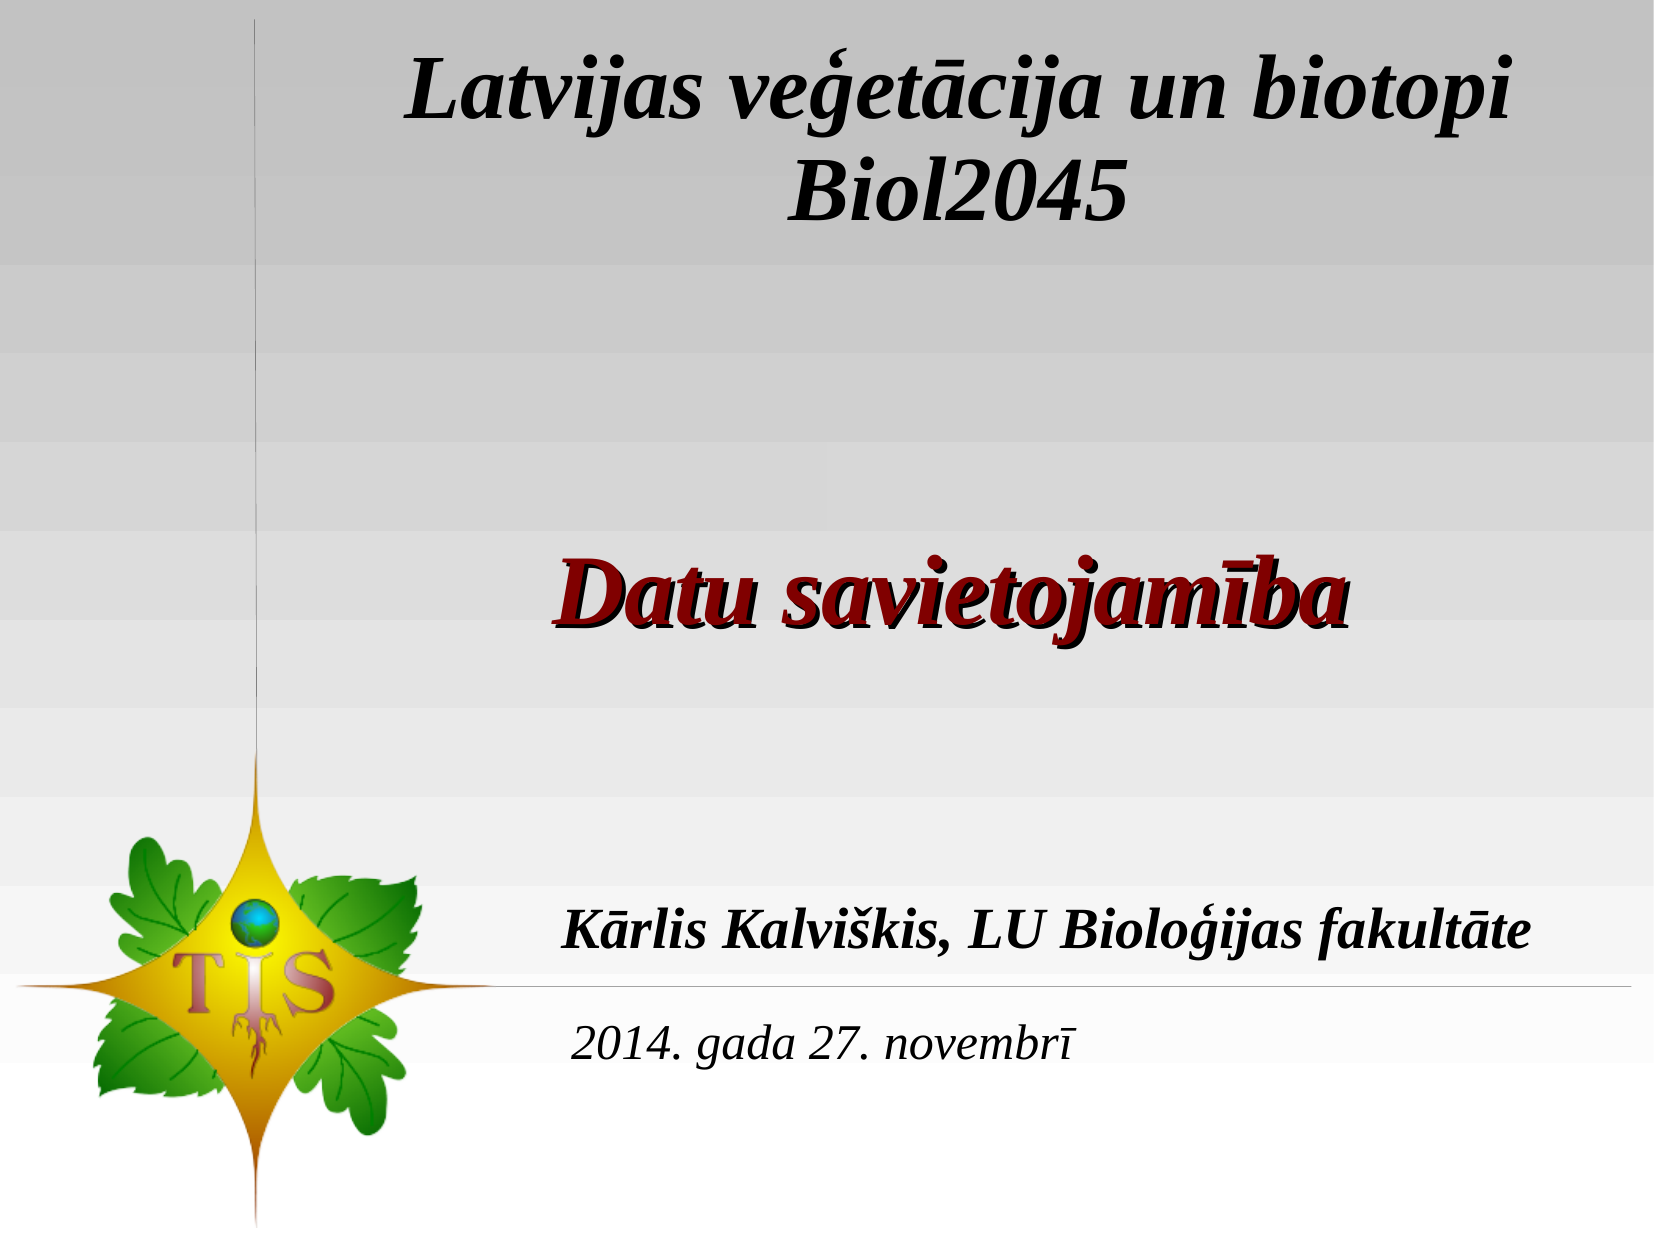

# Datu savietojamība
2014. gada 27. novembrī